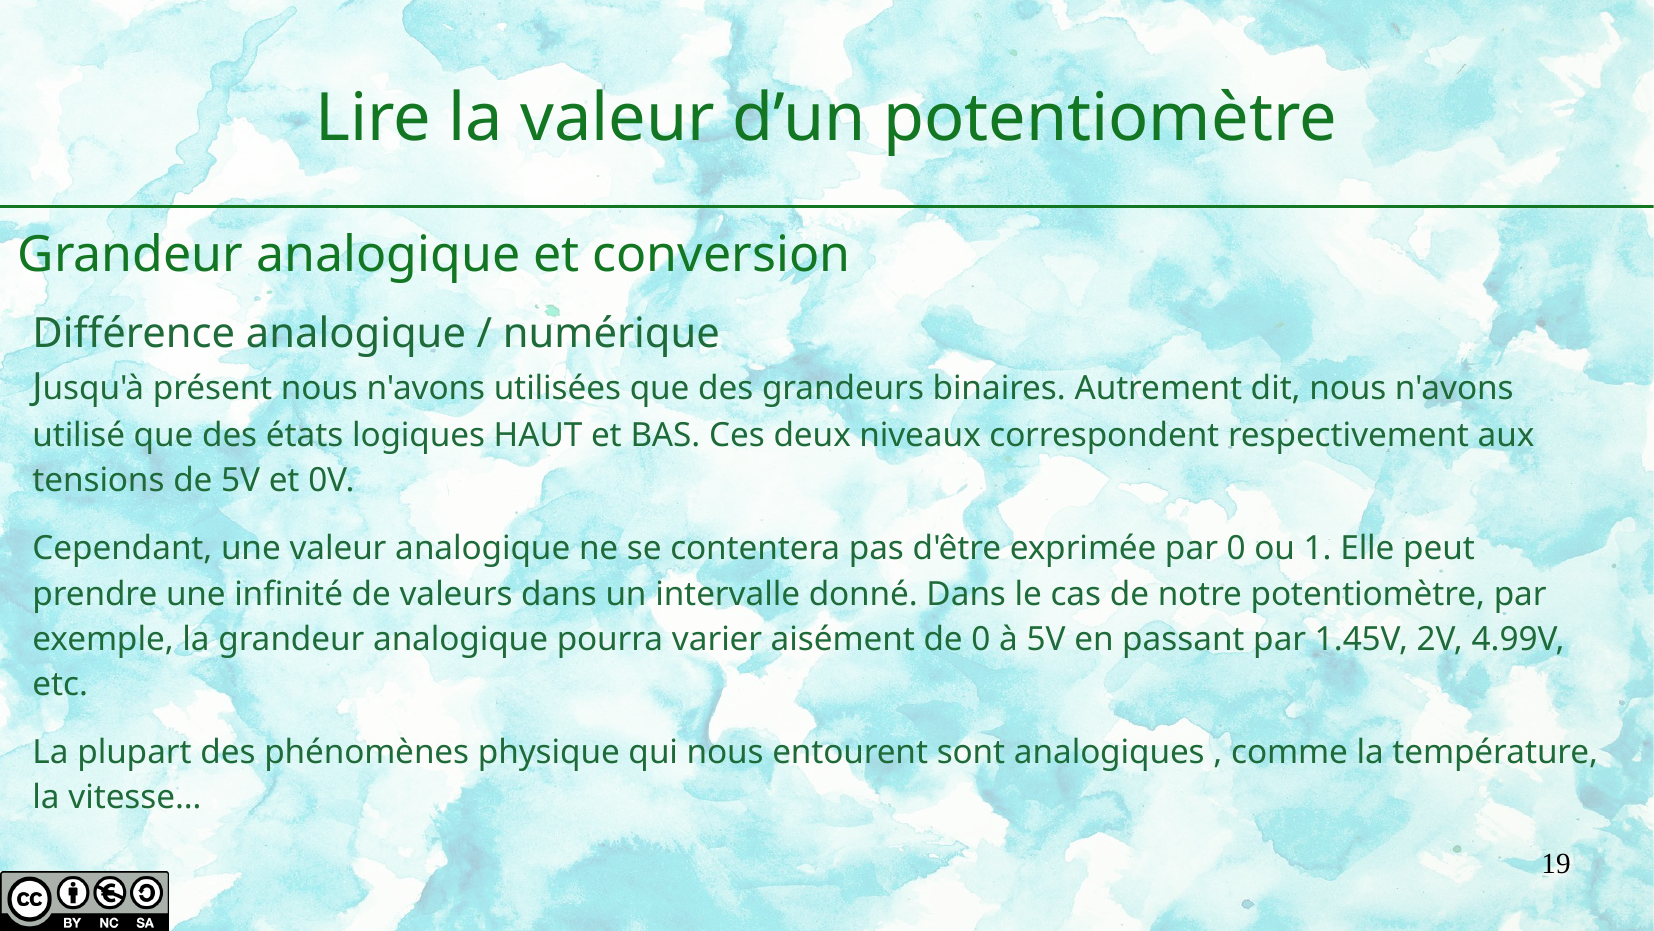

# Lire la valeur d’un potentiomètre
Grandeur analogique et conversion
Différence analogique / numérique
Jusqu'à présent nous n'avons utilisées que des grandeurs binaires. Autrement dit, nous n'avons utilisé que des états logiques HAUT et BAS. Ces deux niveaux correspondent respectivement aux tensions de 5V et 0V.
Cependant, une valeur analogique ne se contentera pas d'être exprimée par 0 ou 1. Elle peut prendre une infinité de valeurs dans un intervalle donné. Dans le cas de notre potentiomètre, par exemple, la grandeur analogique pourra varier aisément de 0 à 5V en passant par 1.45V, 2V, 4.99V, etc.
La plupart des phénomènes physique qui nous entourent sont analogiques , comme la température, la vitesse…
19